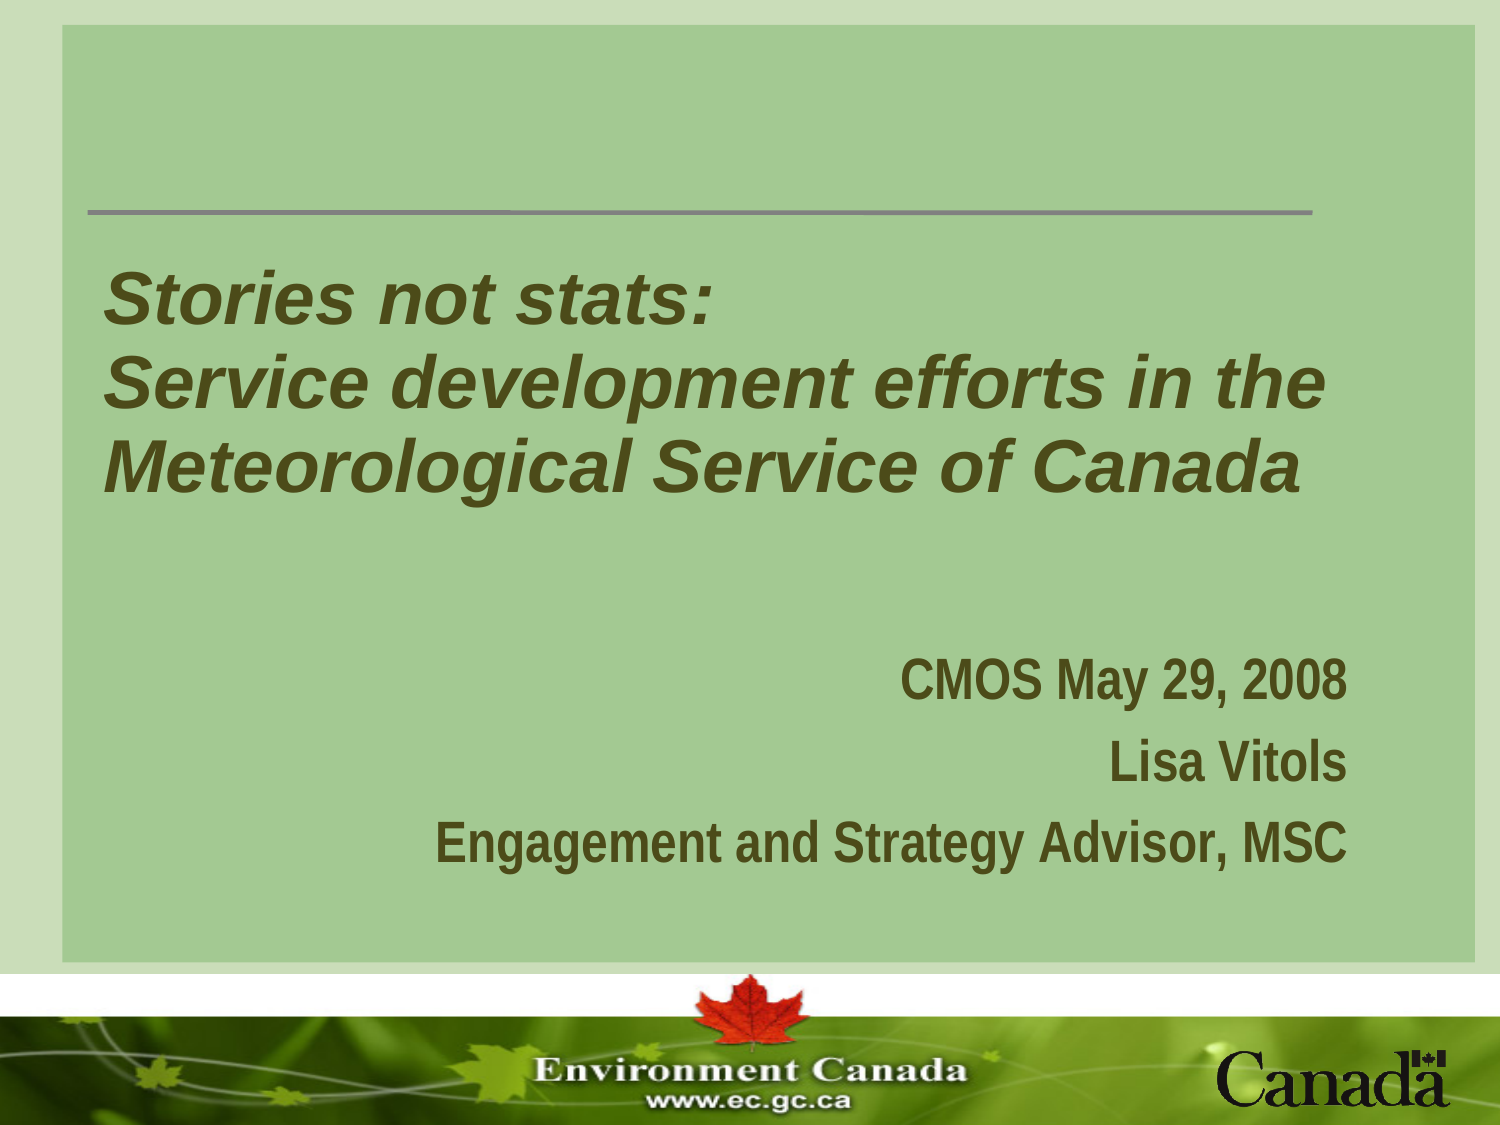

# Stories not stats: Service development efforts in the Meteorological Service of Canada
CMOS May 29, 2008
Lisa Vitols
Engagement and Strategy Advisor, MSC